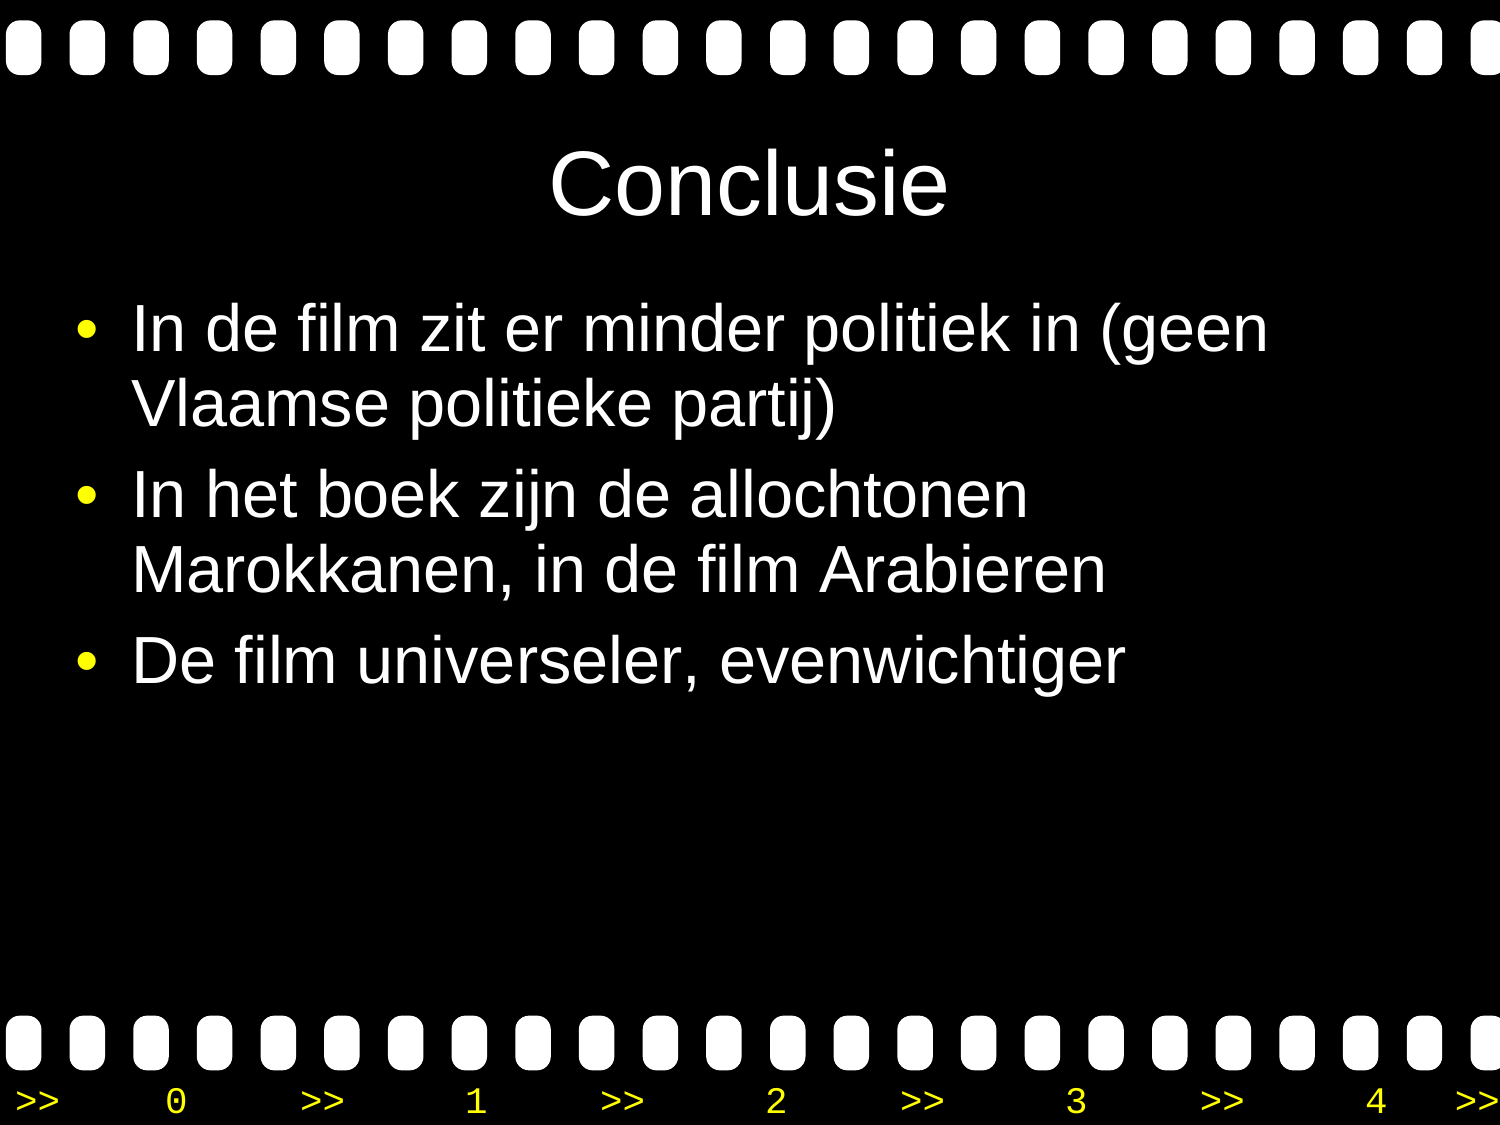

# Conclusie
In de film zit er minder politiek in (geen Vlaamse politieke partij)
In het boek zijn de allochtonen Marokkanen, in de film Arabieren
De film universeler, evenwichtiger